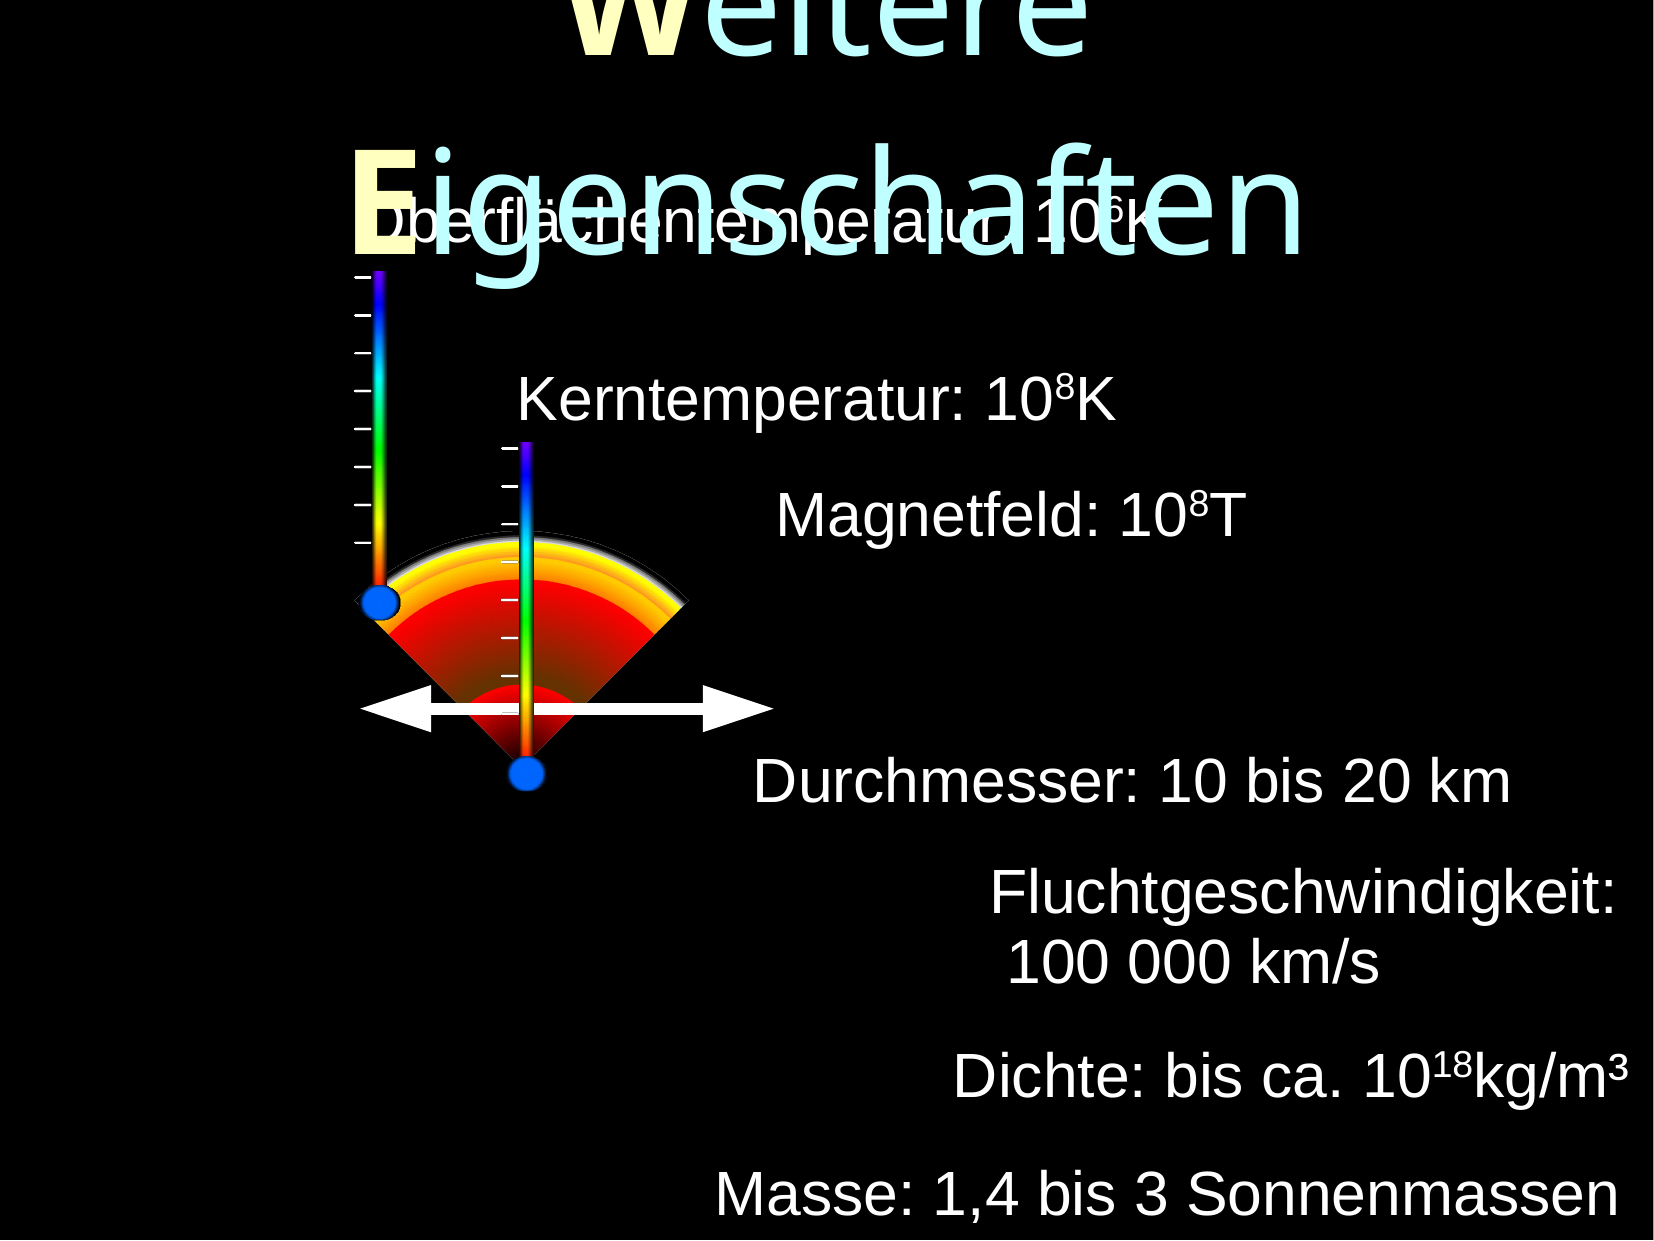

# Weitere Eigenschaften
Oberflächentemperatur: 106K
Kerntemperatur: 108K
Magnetfeld: 108T
Durchmesser: 10 bis 20 km
Fluchtgeschwindigkeit:
 100 000 km/s
Dichte: bis ca. 1018kg/m³
Masse: 1,4 bis 3 Sonnenmassen